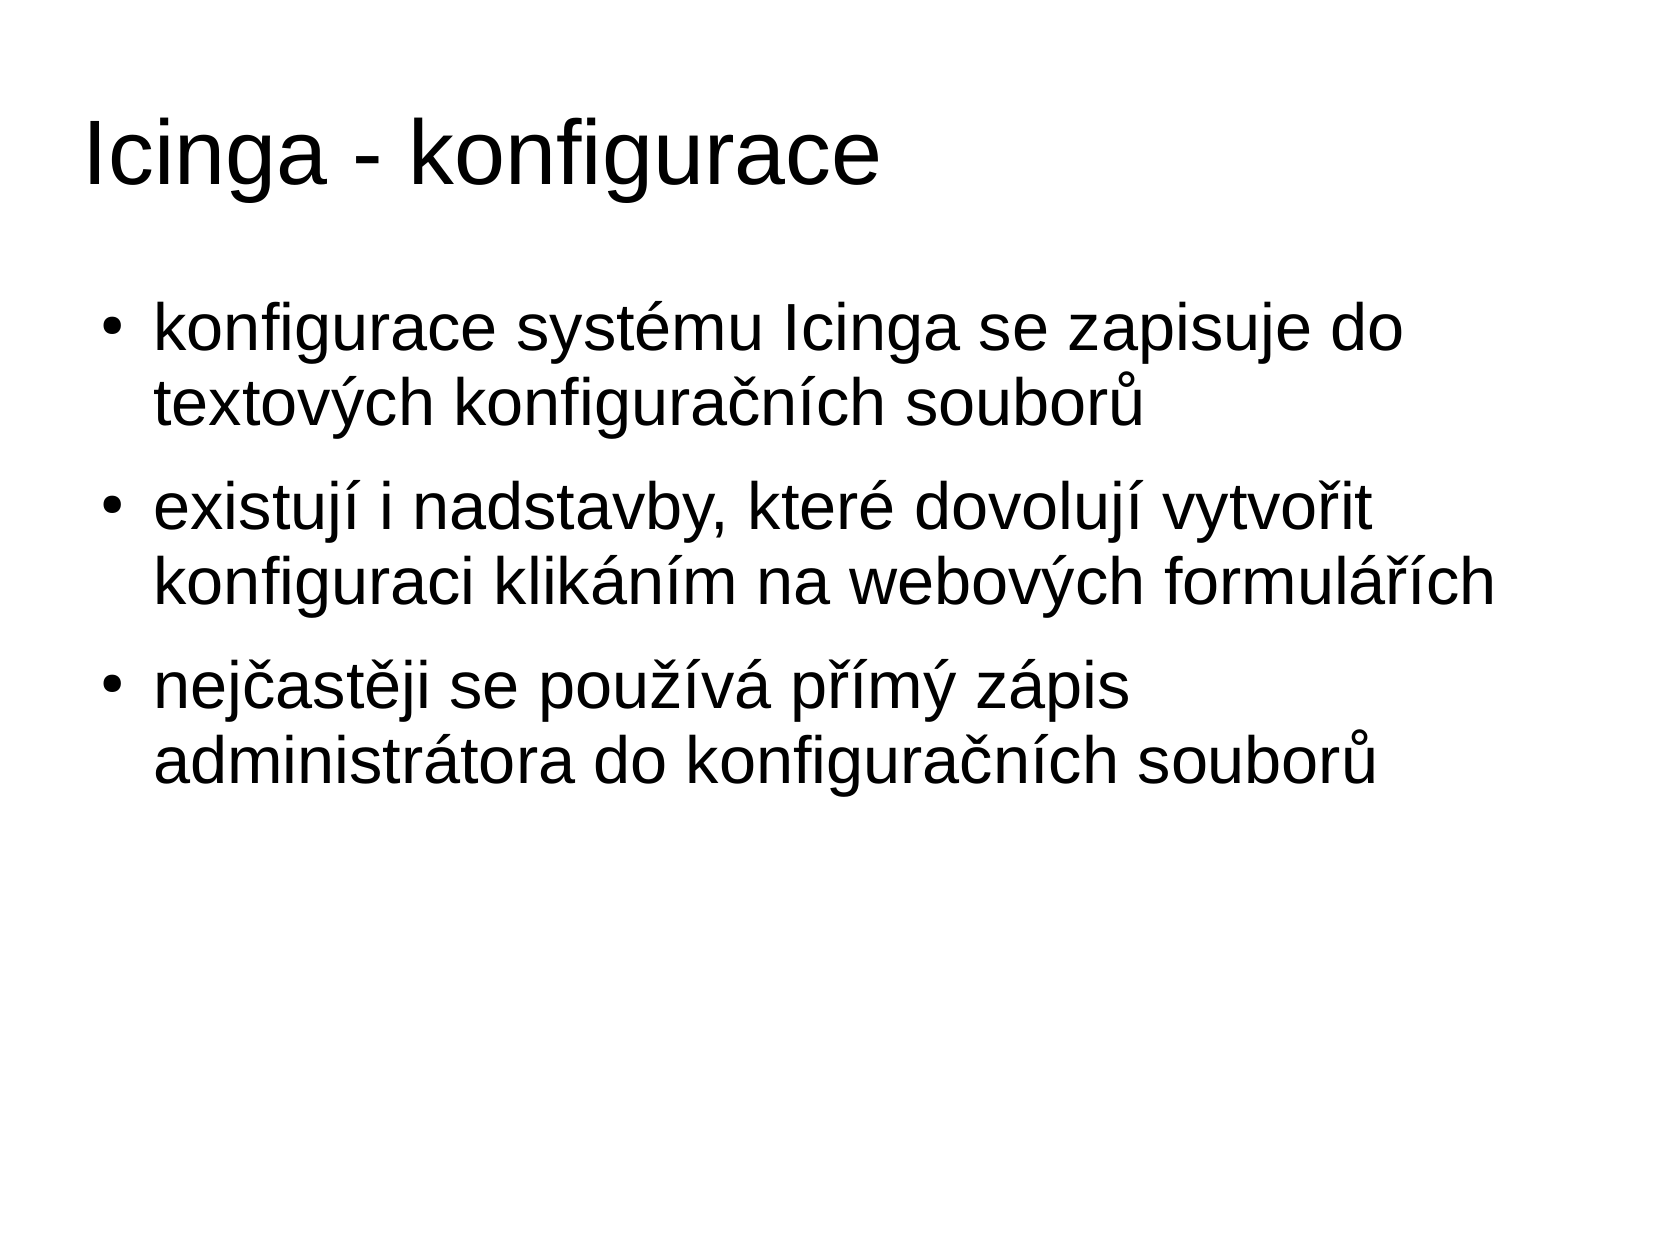

# Icinga - konfigurace
konfigurace systému Icinga se zapisuje do textových konfiguračních souborů
existují i nadstavby, které dovolují vytvořit konfiguraci klikáním na webových formulářích
nejčastěji se používá přímý zápis administrátora do konfiguračních souborů